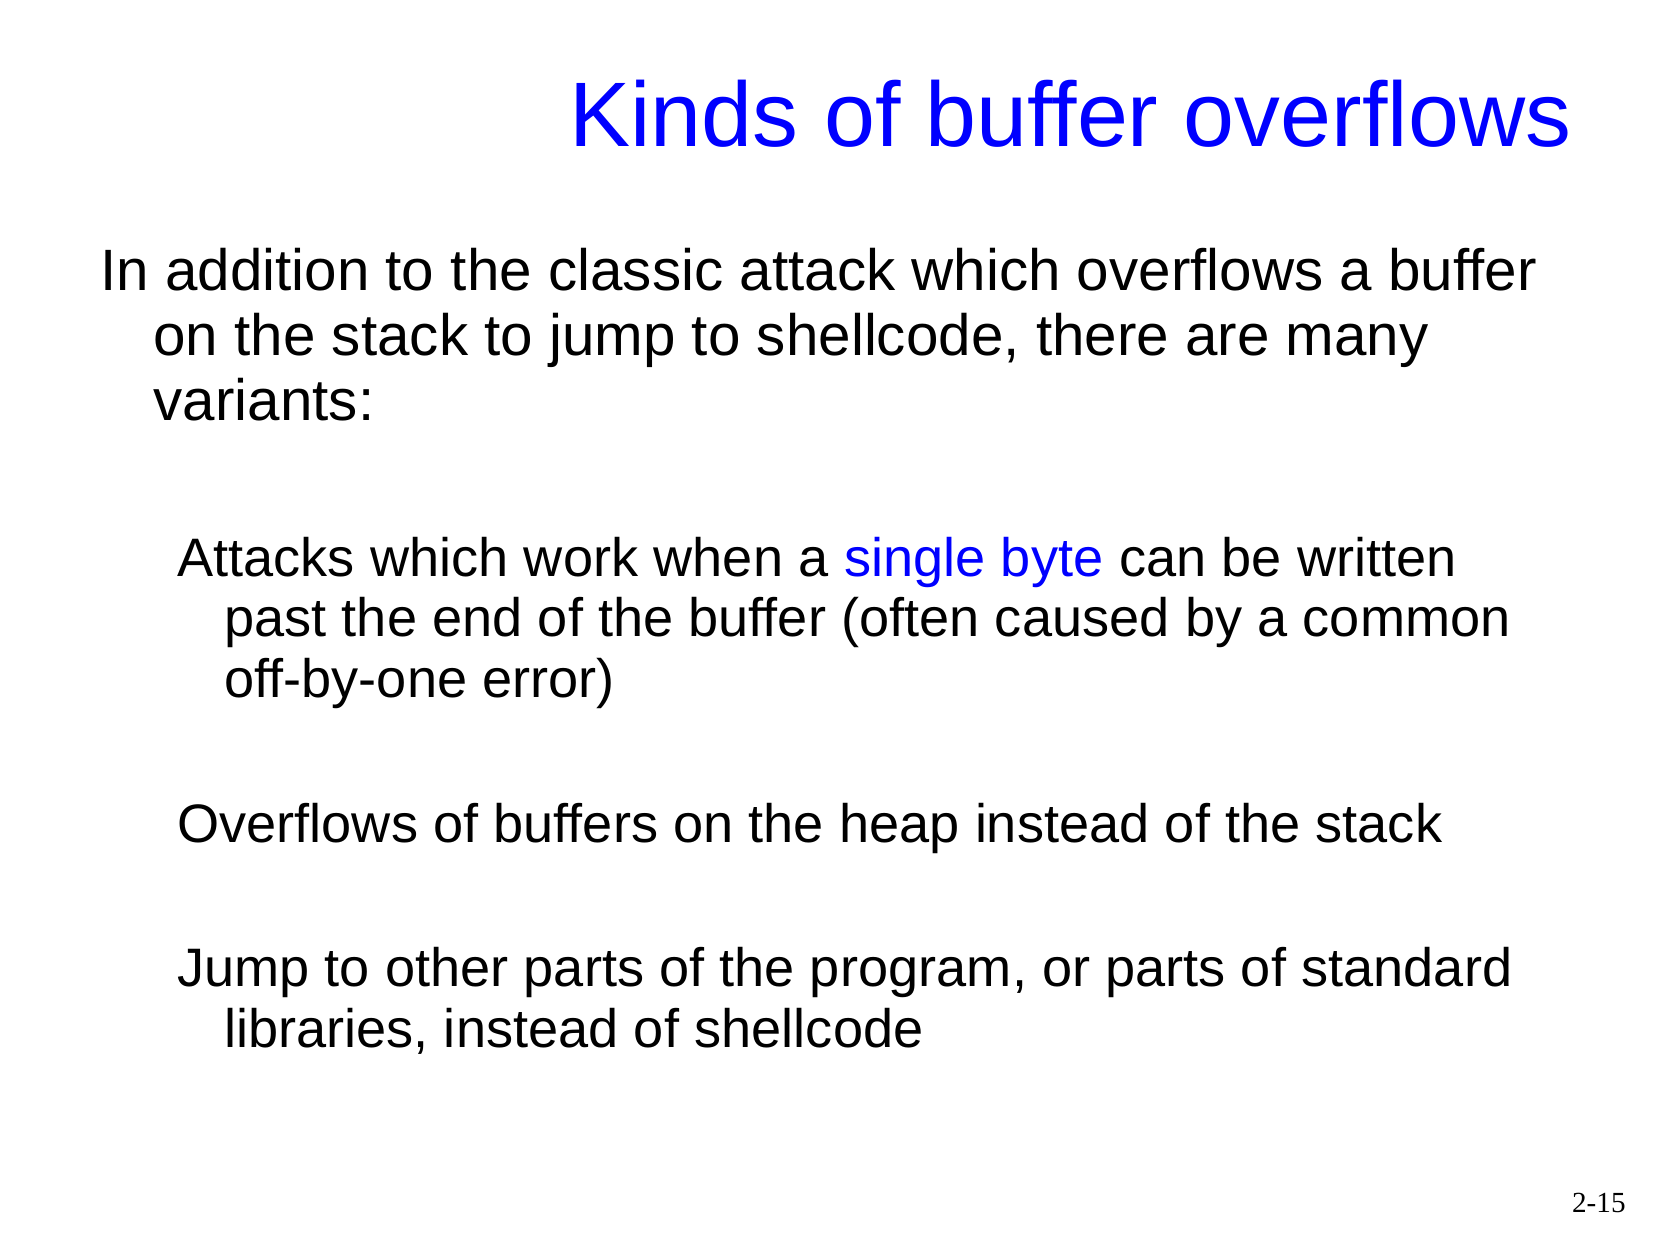

# Kinds of buffer overflows
In addition to the classic attack which overflows a buffer on the stack to jump to shellcode, there are many variants:
Attacks which work when a single byte can be written past the end of the buffer (often caused by a common off-by-one error)
Overflows of buffers on the heap instead of the stack
Jump to other parts of the program, or parts of standard libraries, instead of shellcode